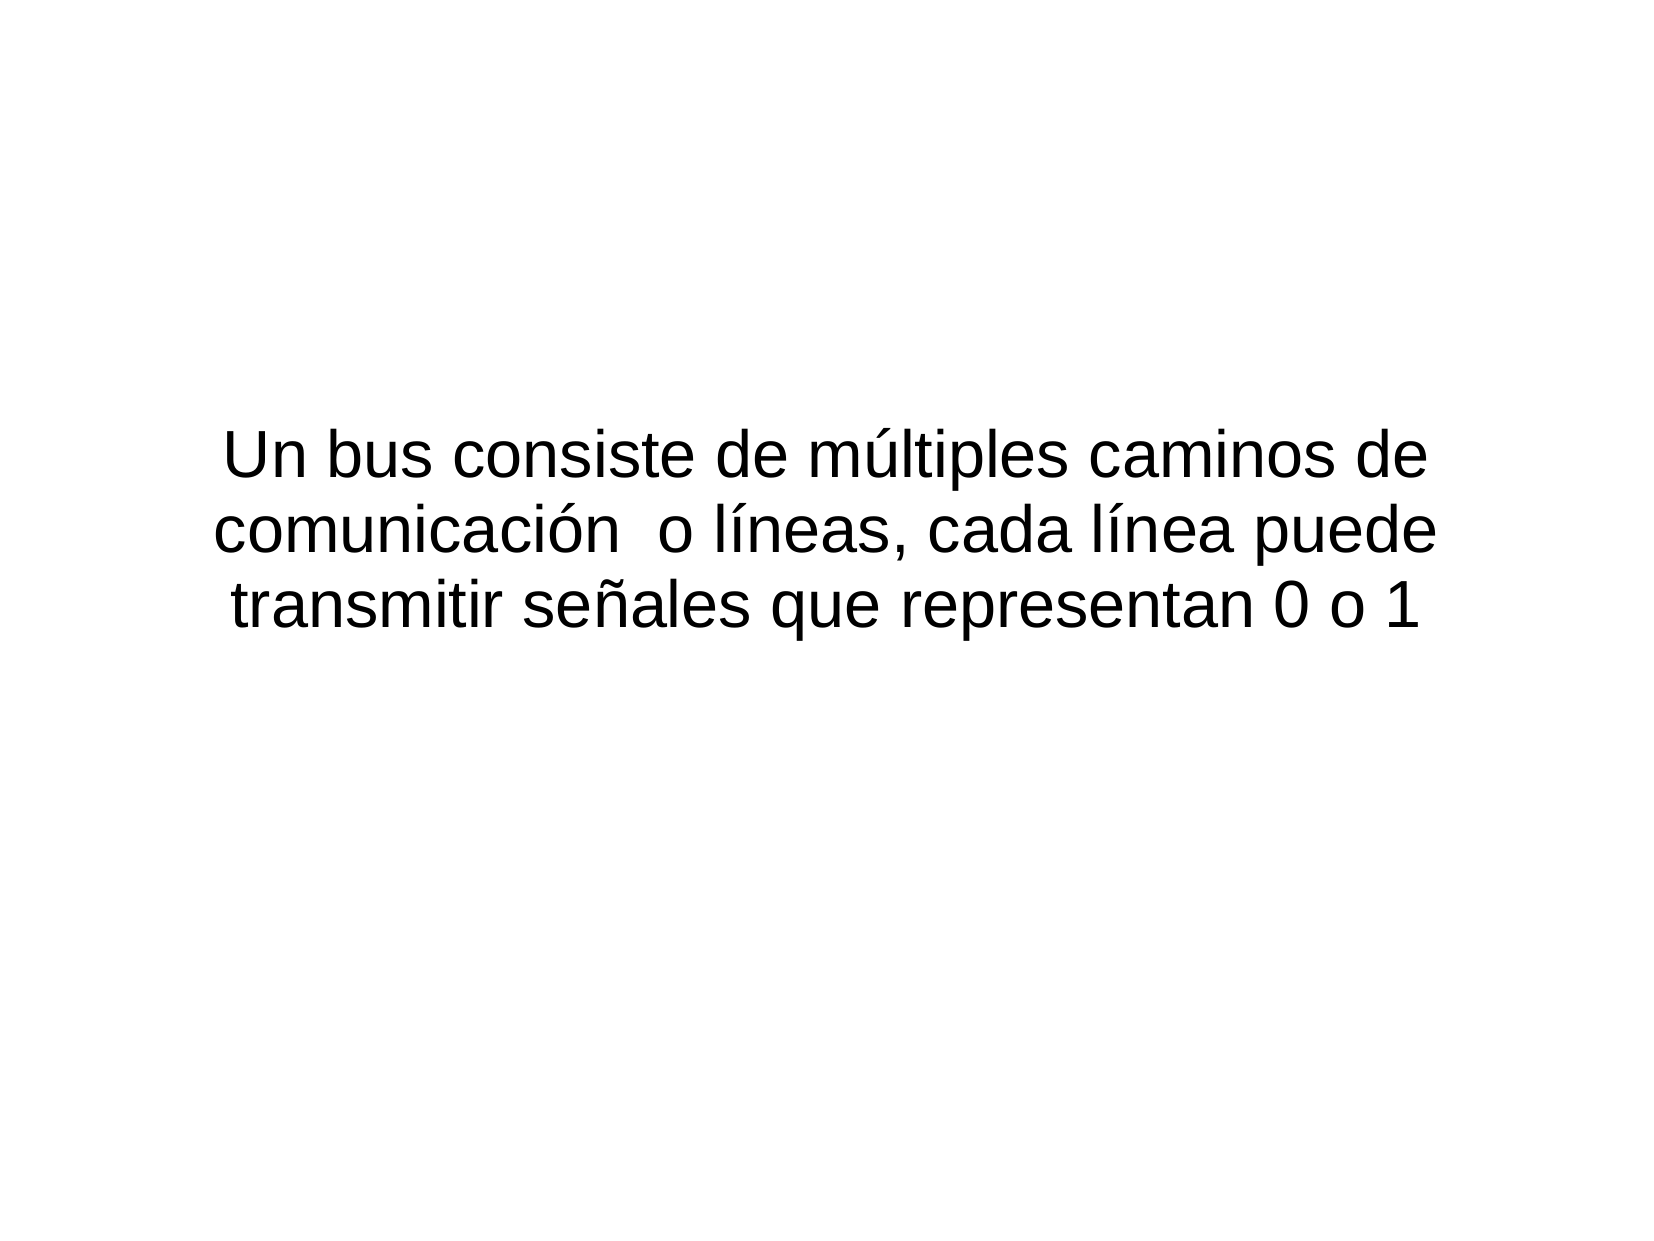

# Un bus consiste de múltiples caminos de comunicación o líneas, cada línea puede transmitir señales que representan 0 o 1